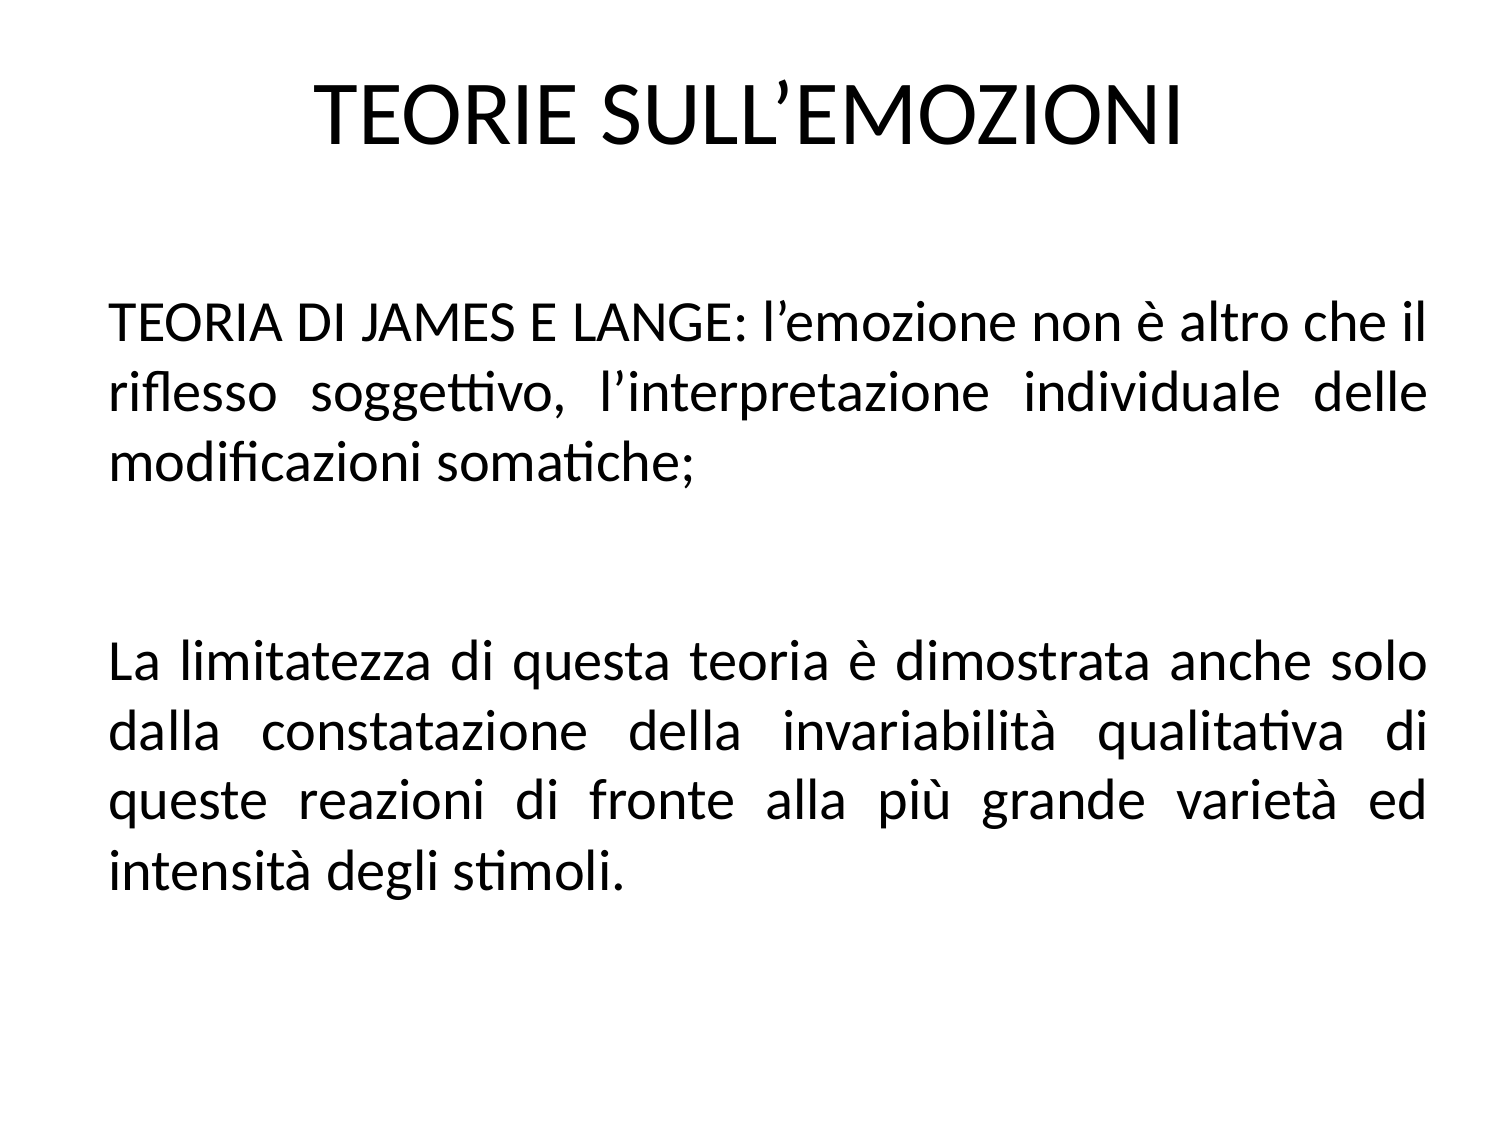

# TEORIE SULL’EMOZIONI
TEORIA DI JAMES E LANGE: l’emozione non è altro che il riflesso soggettivo, l’interpretazione individuale delle modificazioni somatiche;
La limitatezza di questa teoria è dimostrata anche solo dalla constatazione della invariabilità qualitativa di queste reazioni di fronte alla più grande varietà ed intensità degli stimoli.